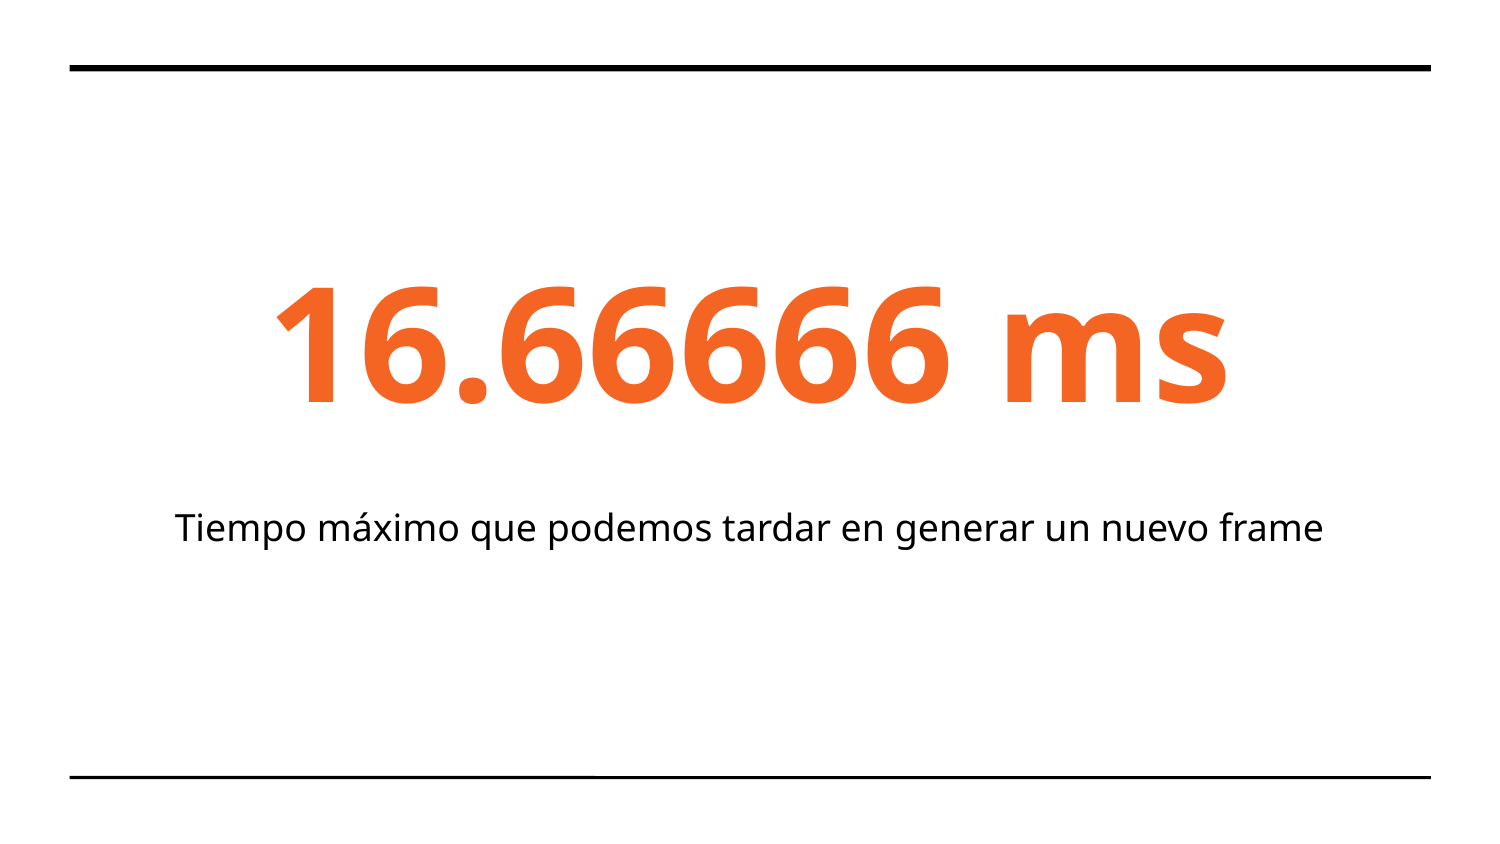

# 16.66666 ms
Tiempo máximo que podemos tardar en generar un nuevo frame